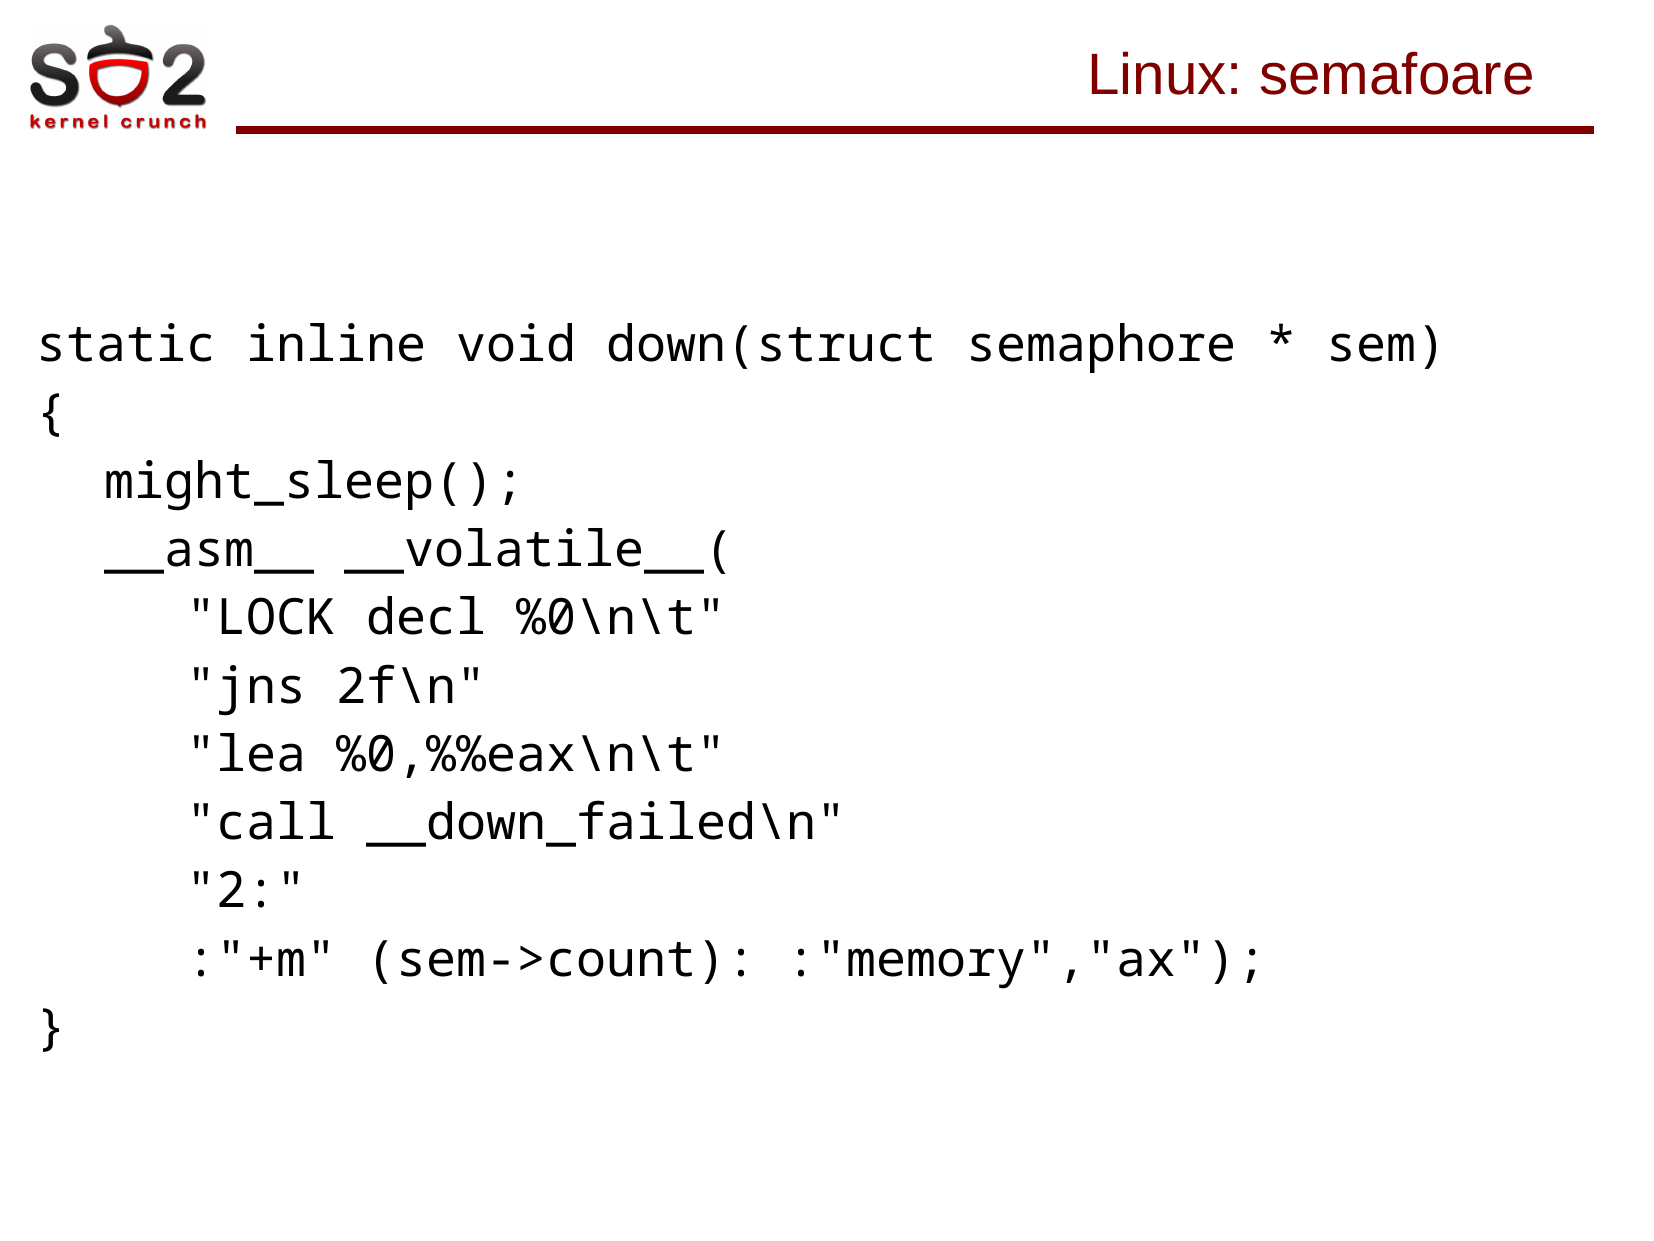

# Linux: semafoare
static inline void down(struct semaphore * sem)
{
might_sleep();
__asm__ __volatile__(
 "LOCK decl %0\n\t"
 "jns 2f\n"
 "lea %0,%%eax\n\t"
 "call __down_failed\n"
 "2:"
 :"+m" (sem->count): :"memory","ax");
}